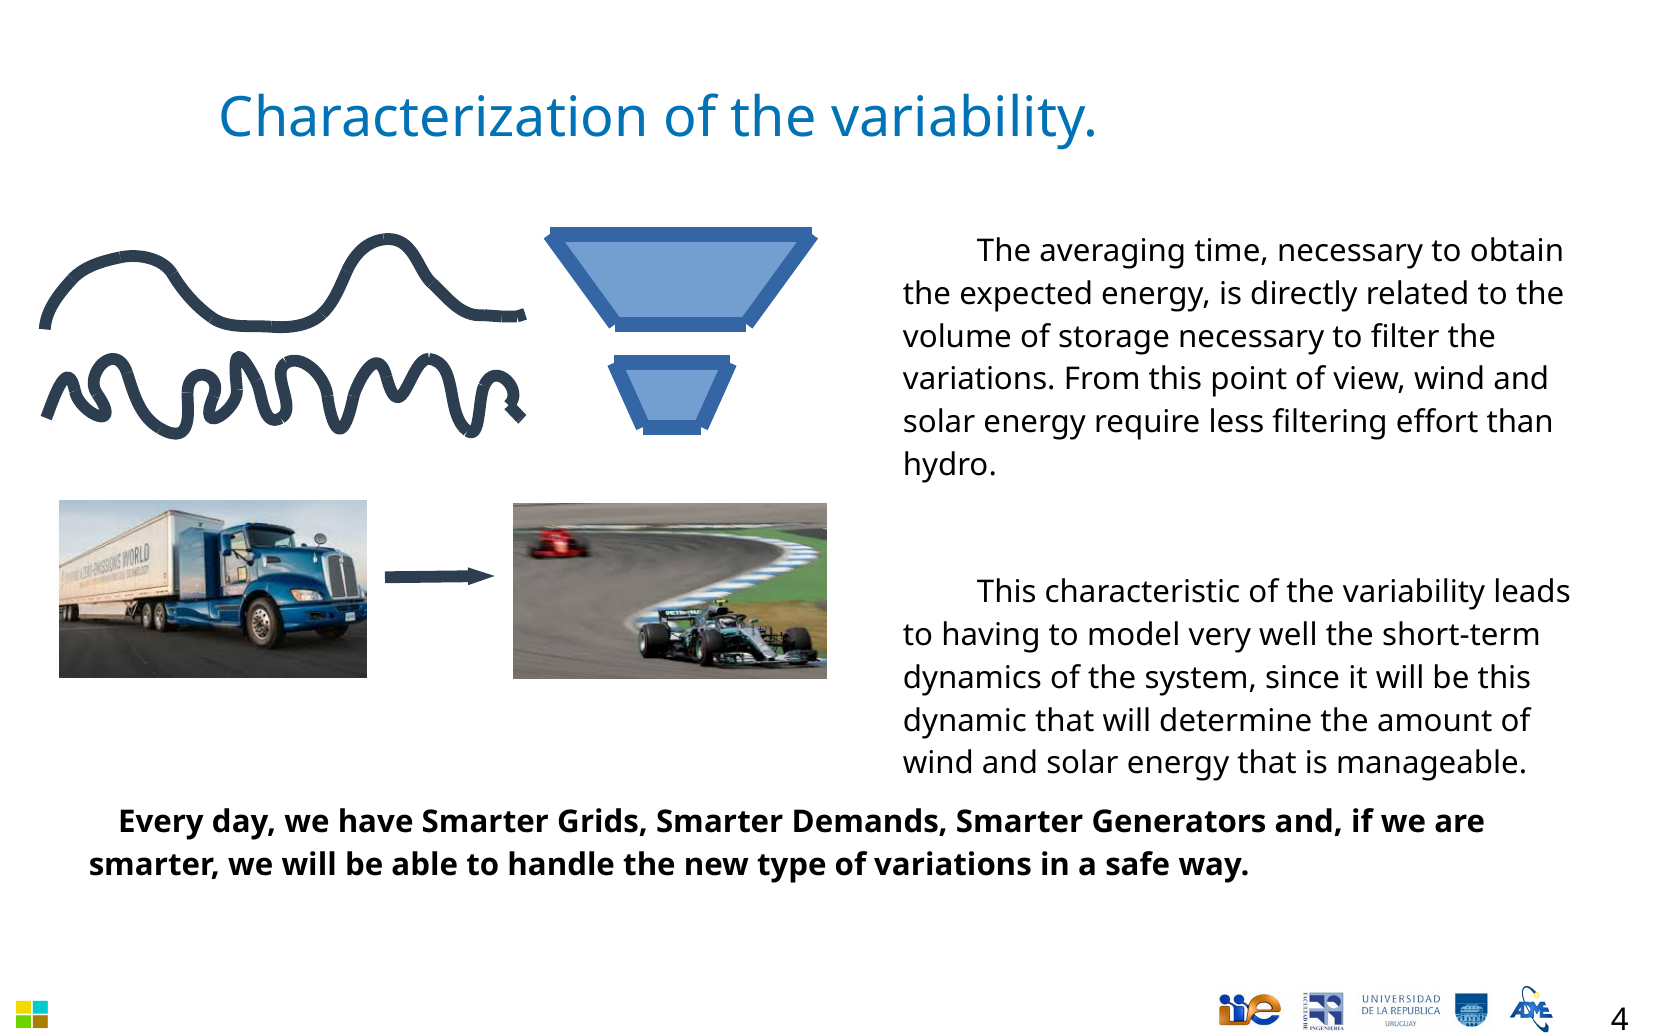

# Characterization of the variability.
	The averaging time, necessary to obtain the expected energy, is directly related to the volume of storage necessary to filter the variations. From this point of view, wind and solar energy require less filtering effort than hydro.
	This characteristic of the variability leads to having to model very well the short-term dynamics of the system, since it will be this dynamic that will determine the amount of wind and solar energy that is manageable.
 Every day, we have Smarter Grids, Smarter Demands, Smarter Generators and, if we are smarter, we will be able to handle the new type of variations in a safe way.